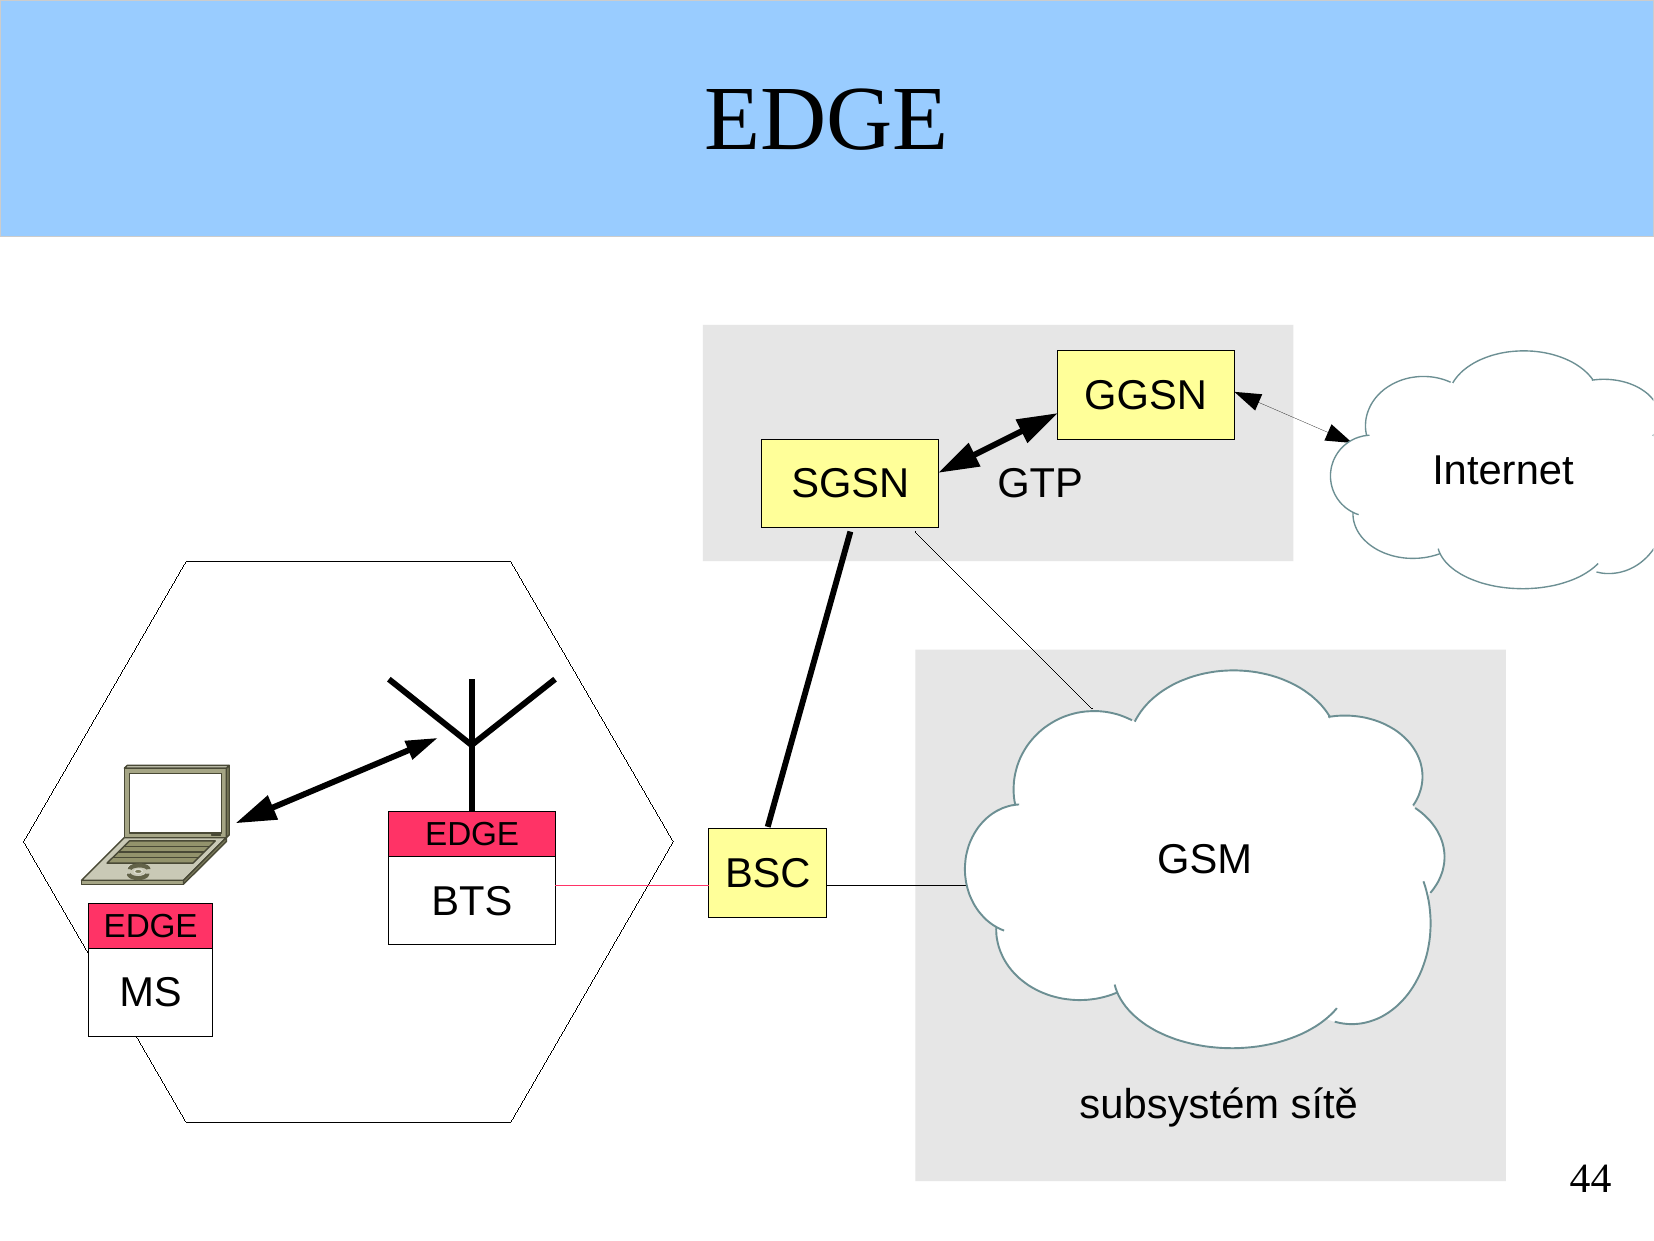

# EDGE
Internet
GGSN
SGSN
GTP
GSM
EDGE
BSC
BTS
EDGE
MS
subsystém sítě